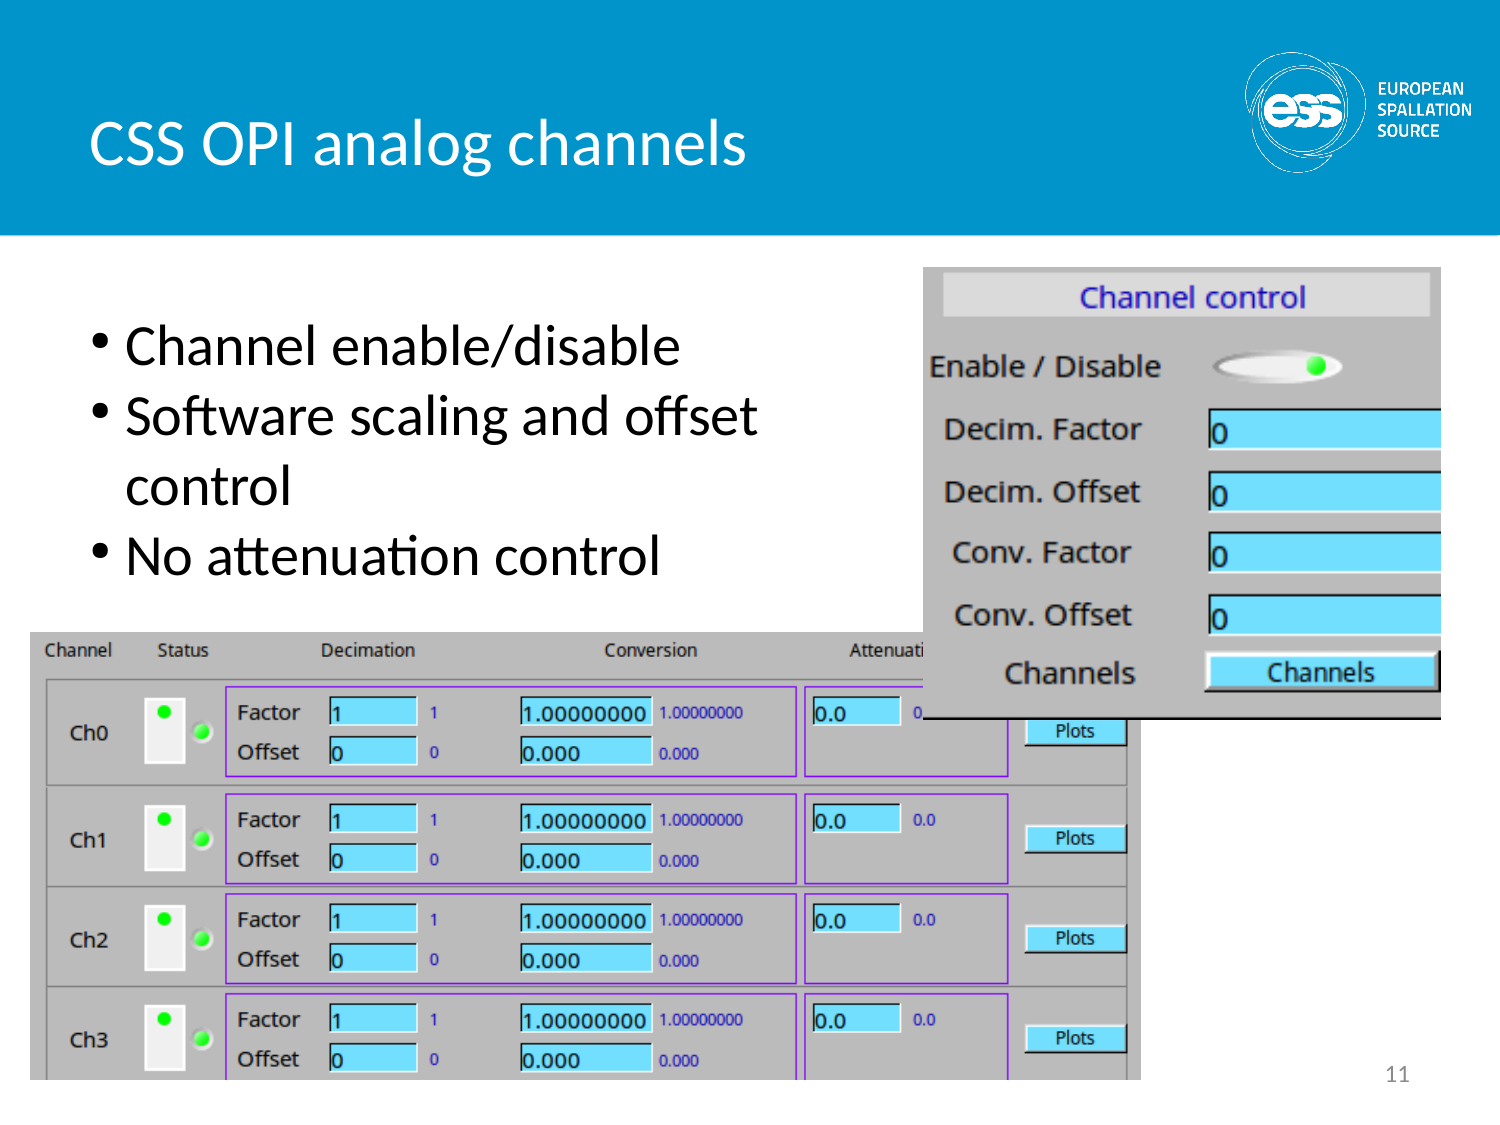

CSS OPI analog channels
Channel enable/disable
Software scaling and offset control
No attenuation control